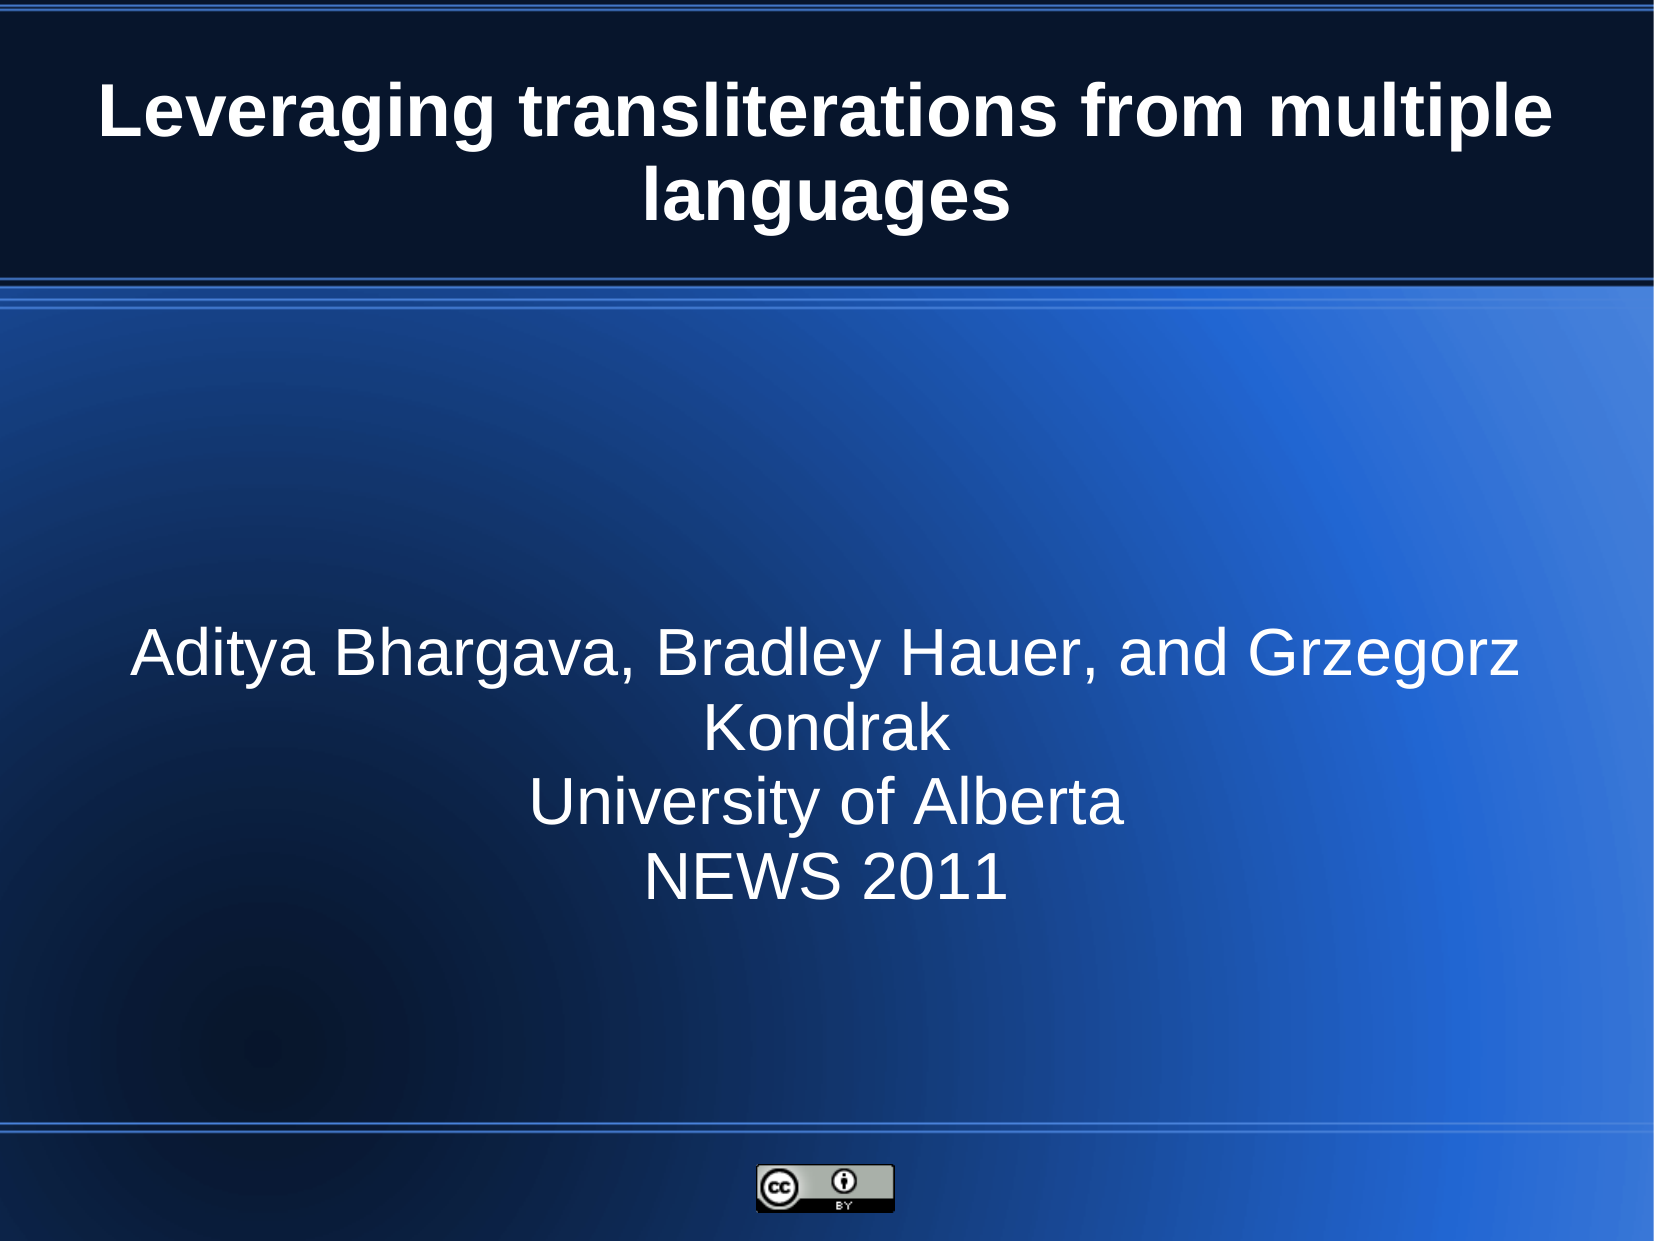

# Leveraging transliterations from multiple languages
Aditya Bhargava, Bradley Hauer, and Grzegorz Kondrak
University of Alberta
NEWS 2011